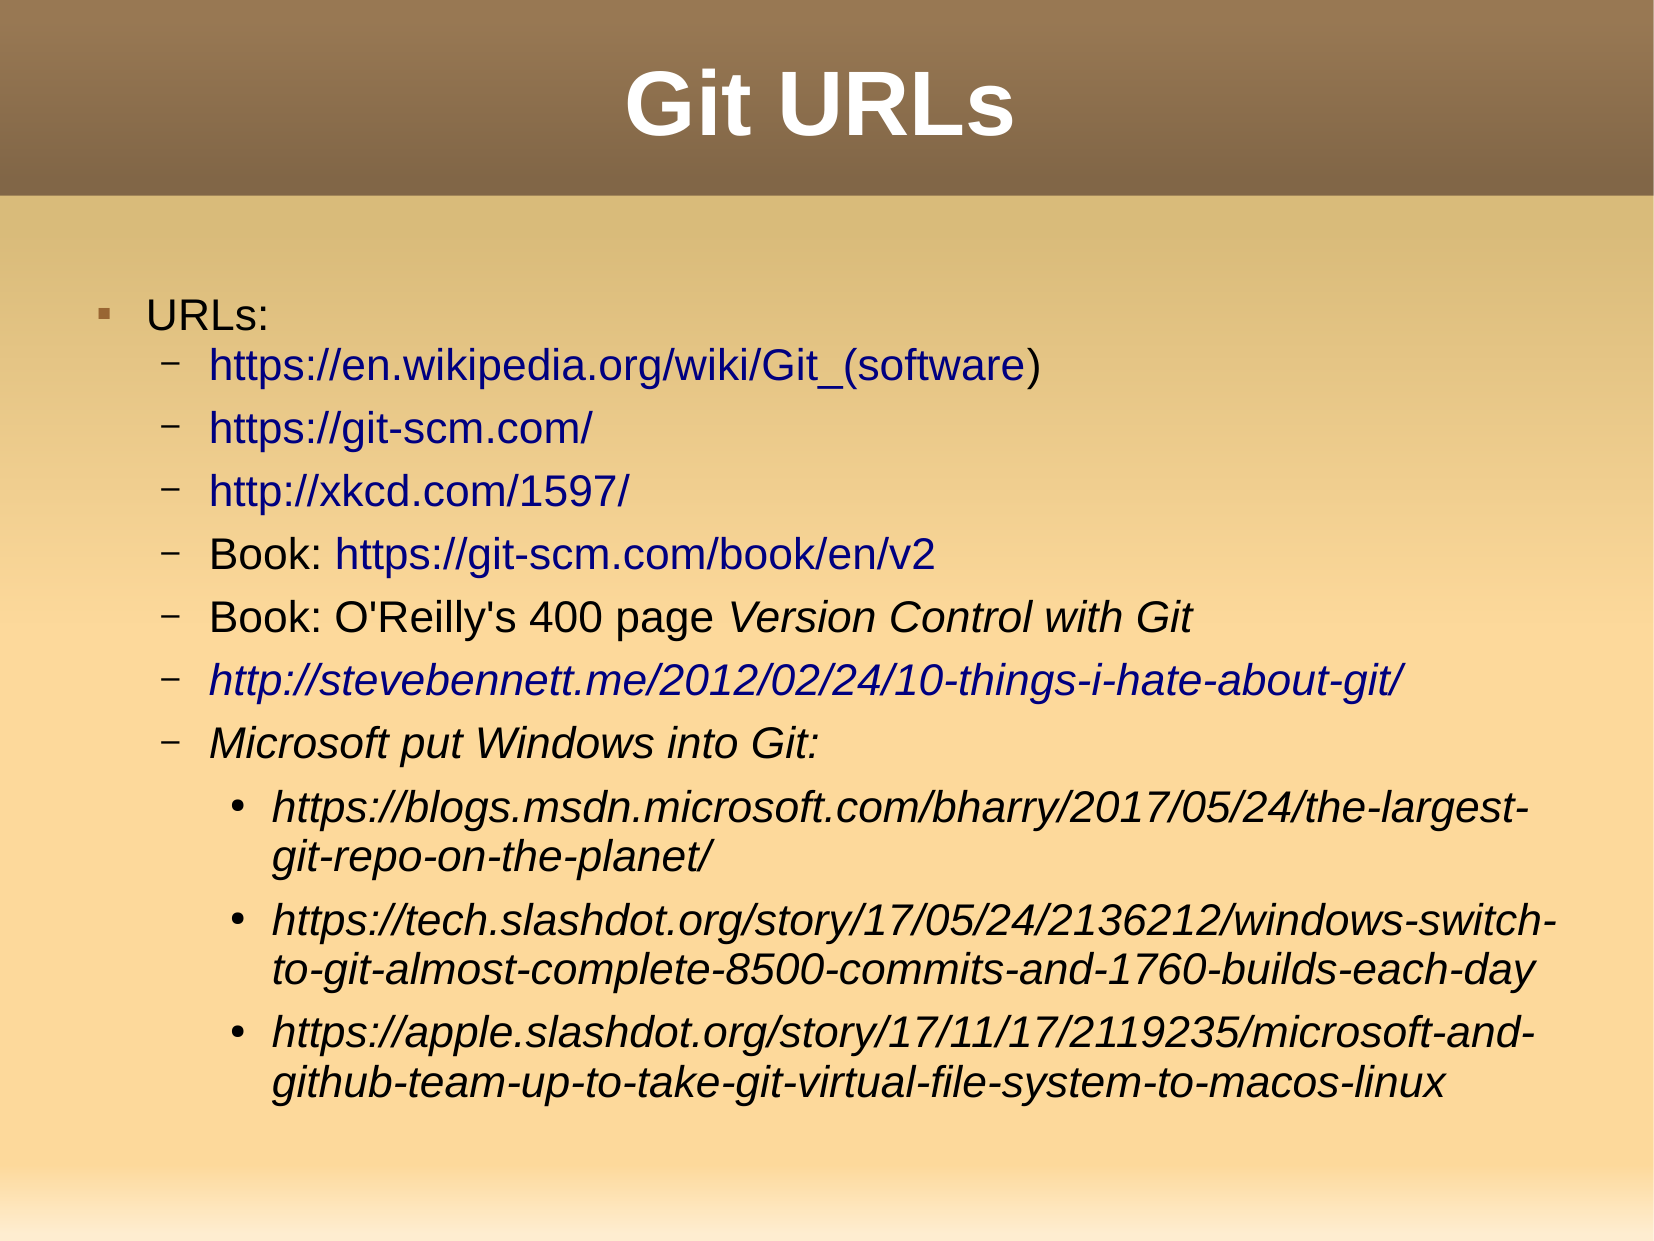

# Git URLs
URLs:
https://en.wikipedia.org/wiki/Git_(software)
https://git-scm.com/
http://xkcd.com/1597/
Book: https://git-scm.com/book/en/v2
Book: O'Reilly's 400 page Version Control with Git
http://stevebennett.me/2012/02/24/10-things-i-hate-about-git/
Microsoft put Windows into Git:
https://blogs.msdn.microsoft.com/bharry/2017/05/24/the-largest-git-repo-on-the-planet/
https://tech.slashdot.org/story/17/05/24/2136212/windows-switch-to-git-almost-complete-8500-commits-and-1760-builds-each-day
https://apple.slashdot.org/story/17/11/17/2119235/microsoft-and-github-team-up-to-take-git-virtual-file-system-to-macos-linux